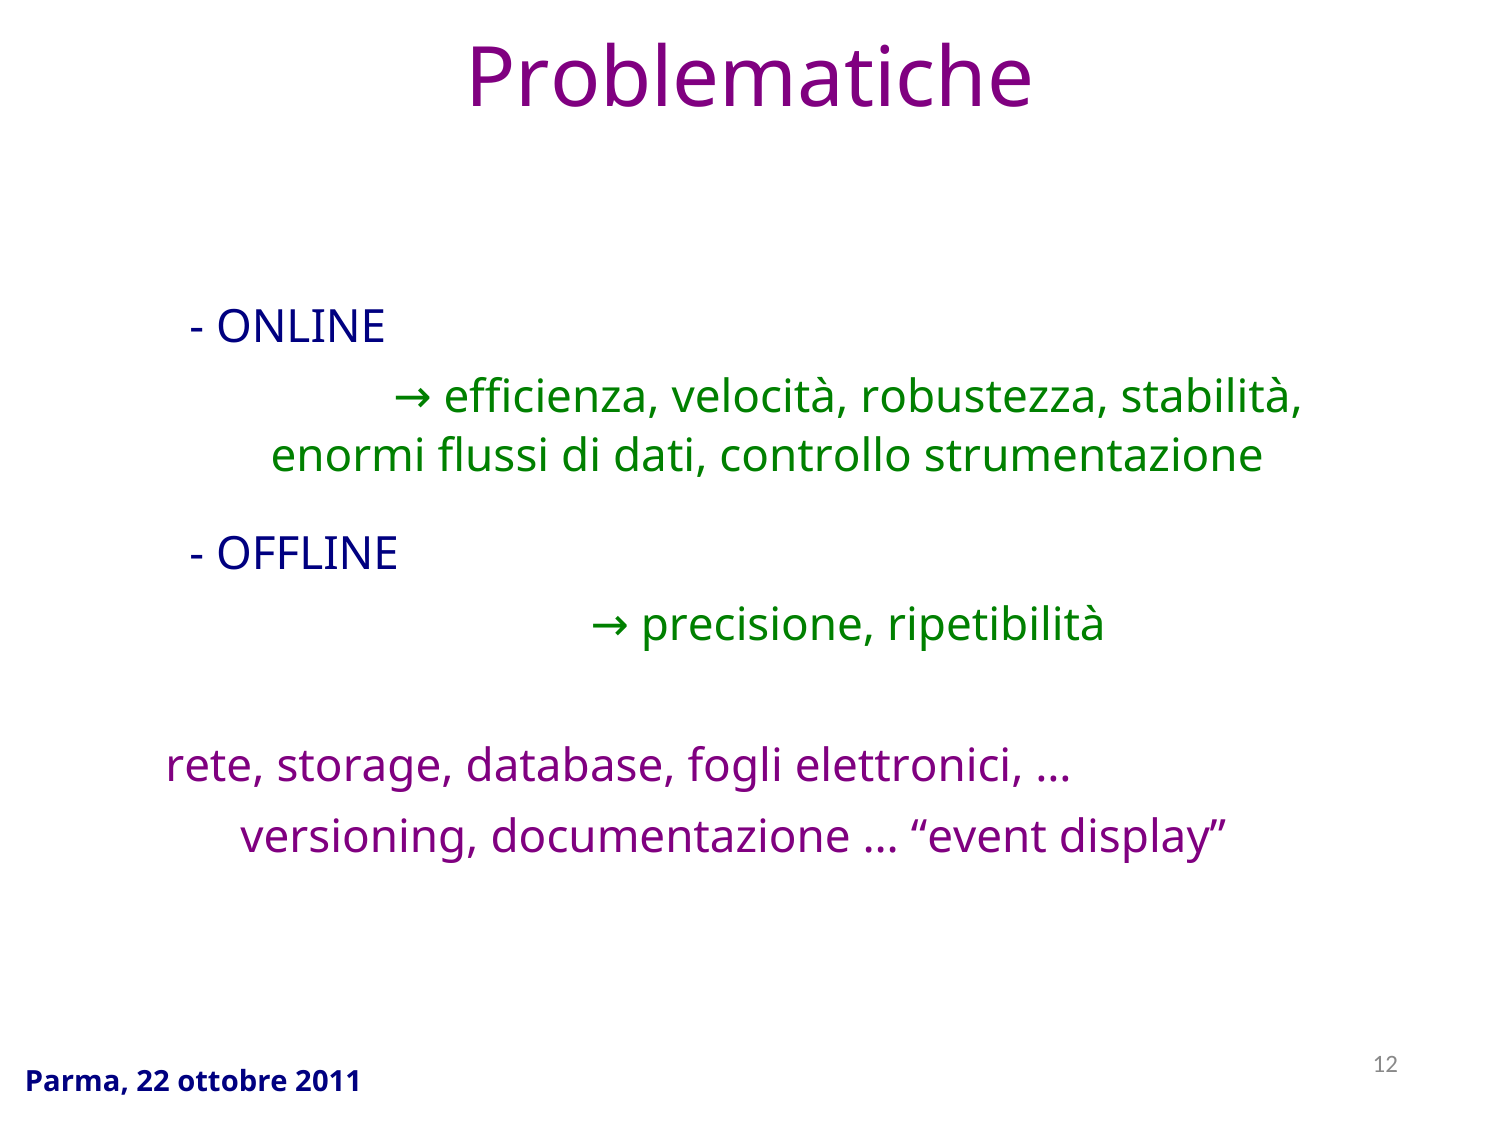

Problematiche
# - ONLINE‏
			→ efficienza, velocità, robustezza, stabilità, enormi flussi di dati, controllo strumentazione
	 - OFFLINE
			→ precisione, ripetibilità
	rete, storage, database, fogli elettronici, …
		versioning, documentazione … “event display”
12